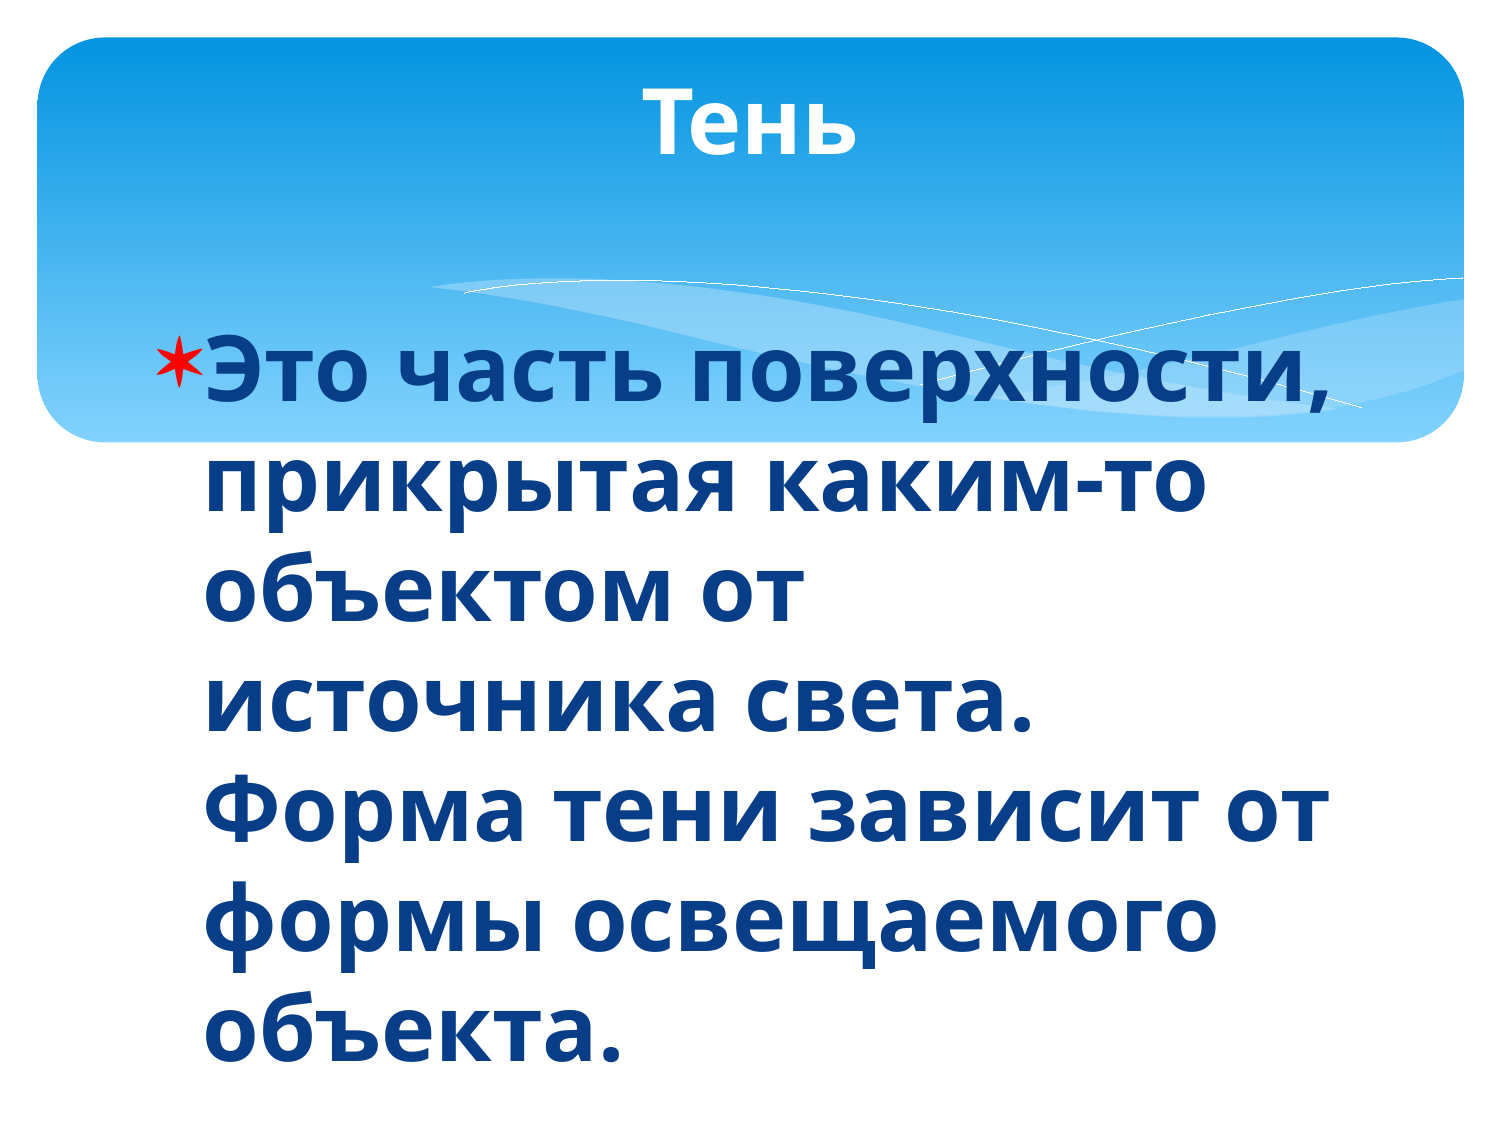

Тень
# Это часть поверхности, прикрытая каким-то объектом от источника света. Форма тени зависит от формы освещаемого объекта.